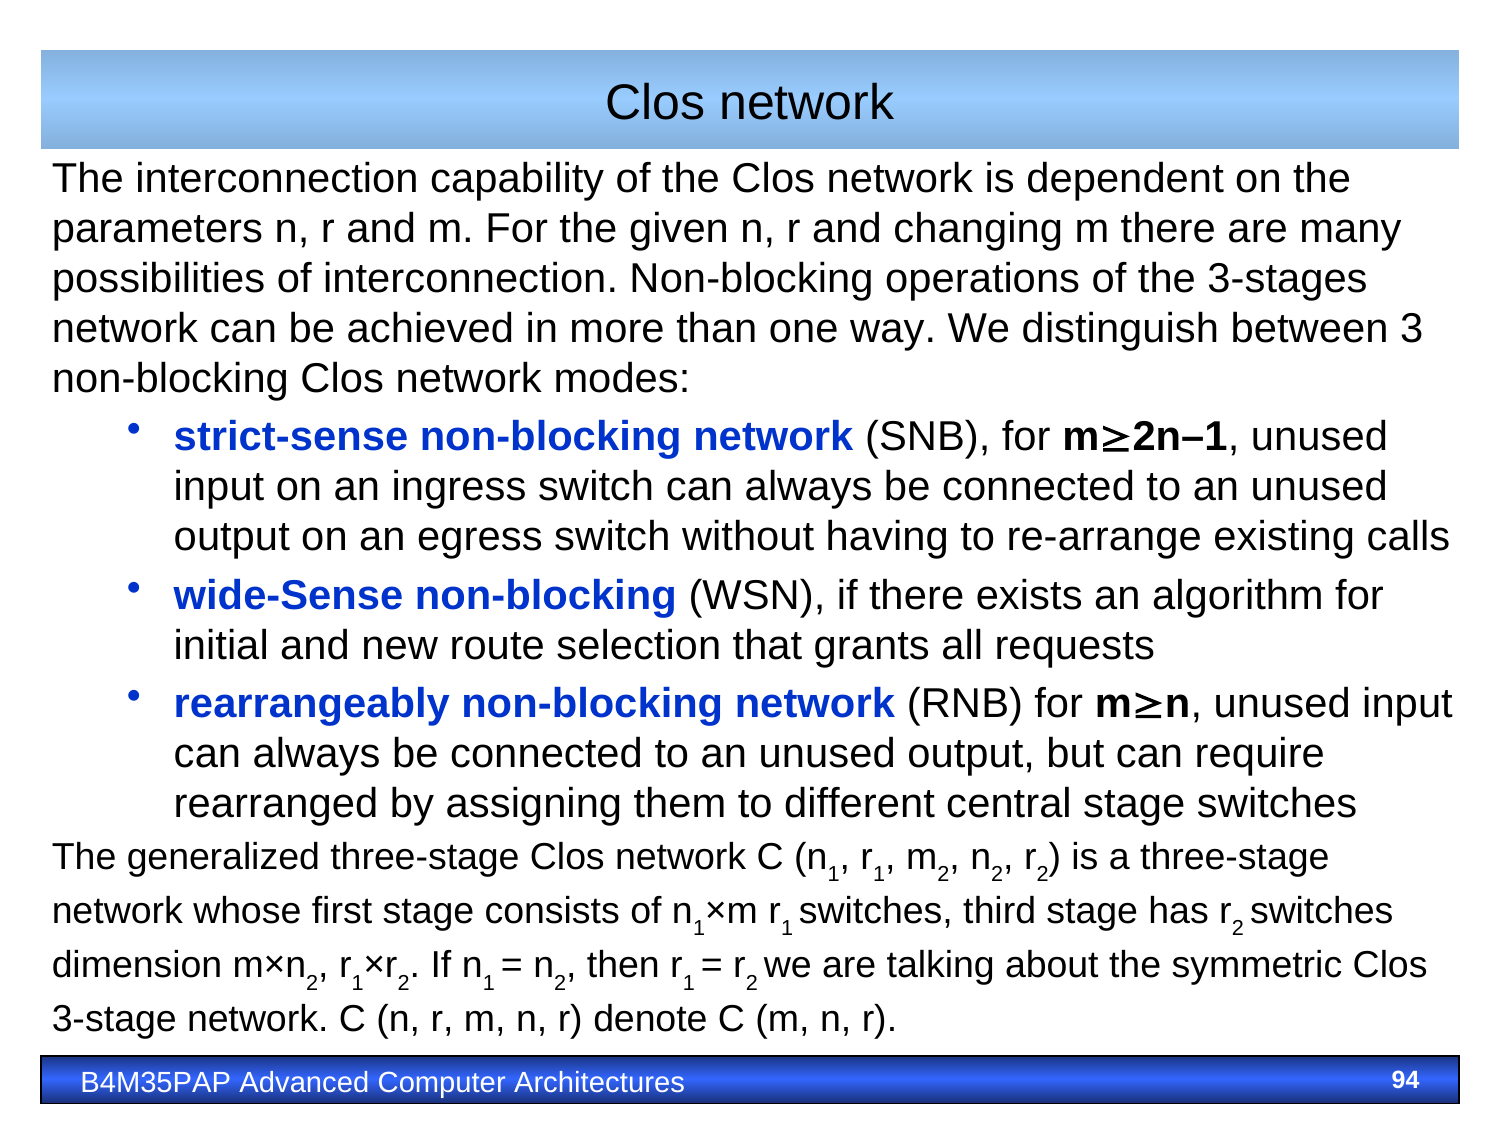

# Clos network
The interconnection capability of the Clos network is dependent on the parameters n, r and m. For the given n, r and changing m there are many possibilities of interconnection. Non-blocking operations of the 3-stages network can be achieved in more than one way. We distinguish between 3 non-blocking Clos network modes:
strict-sense non-blocking network (SNB), for m2n–1, unused input on an ingress switch can always be connected to an unused output on an egress switch without having to re-arrange existing calls
wide-Sense non-blocking (WSN), if there exists an algorithm for initial and new route selection that grants all requests
rearrangeably non-blocking network (RNB) for mn, unused input can always be connected to an unused output, but can require rearranged by assigning them to different central stage switches
The generalized three-stage Clos network C (n1, r1, m2, n2, r2) is a three-stage network whose first stage consists of n1×m r1 switches, third stage has r2 switches dimension m×n2, r1×r2. If n1 = n2, then r1 = r2 we are talking about the symmetric Clos 3-stage network. C (n, r, m, n, r) denote C (m, n, r).